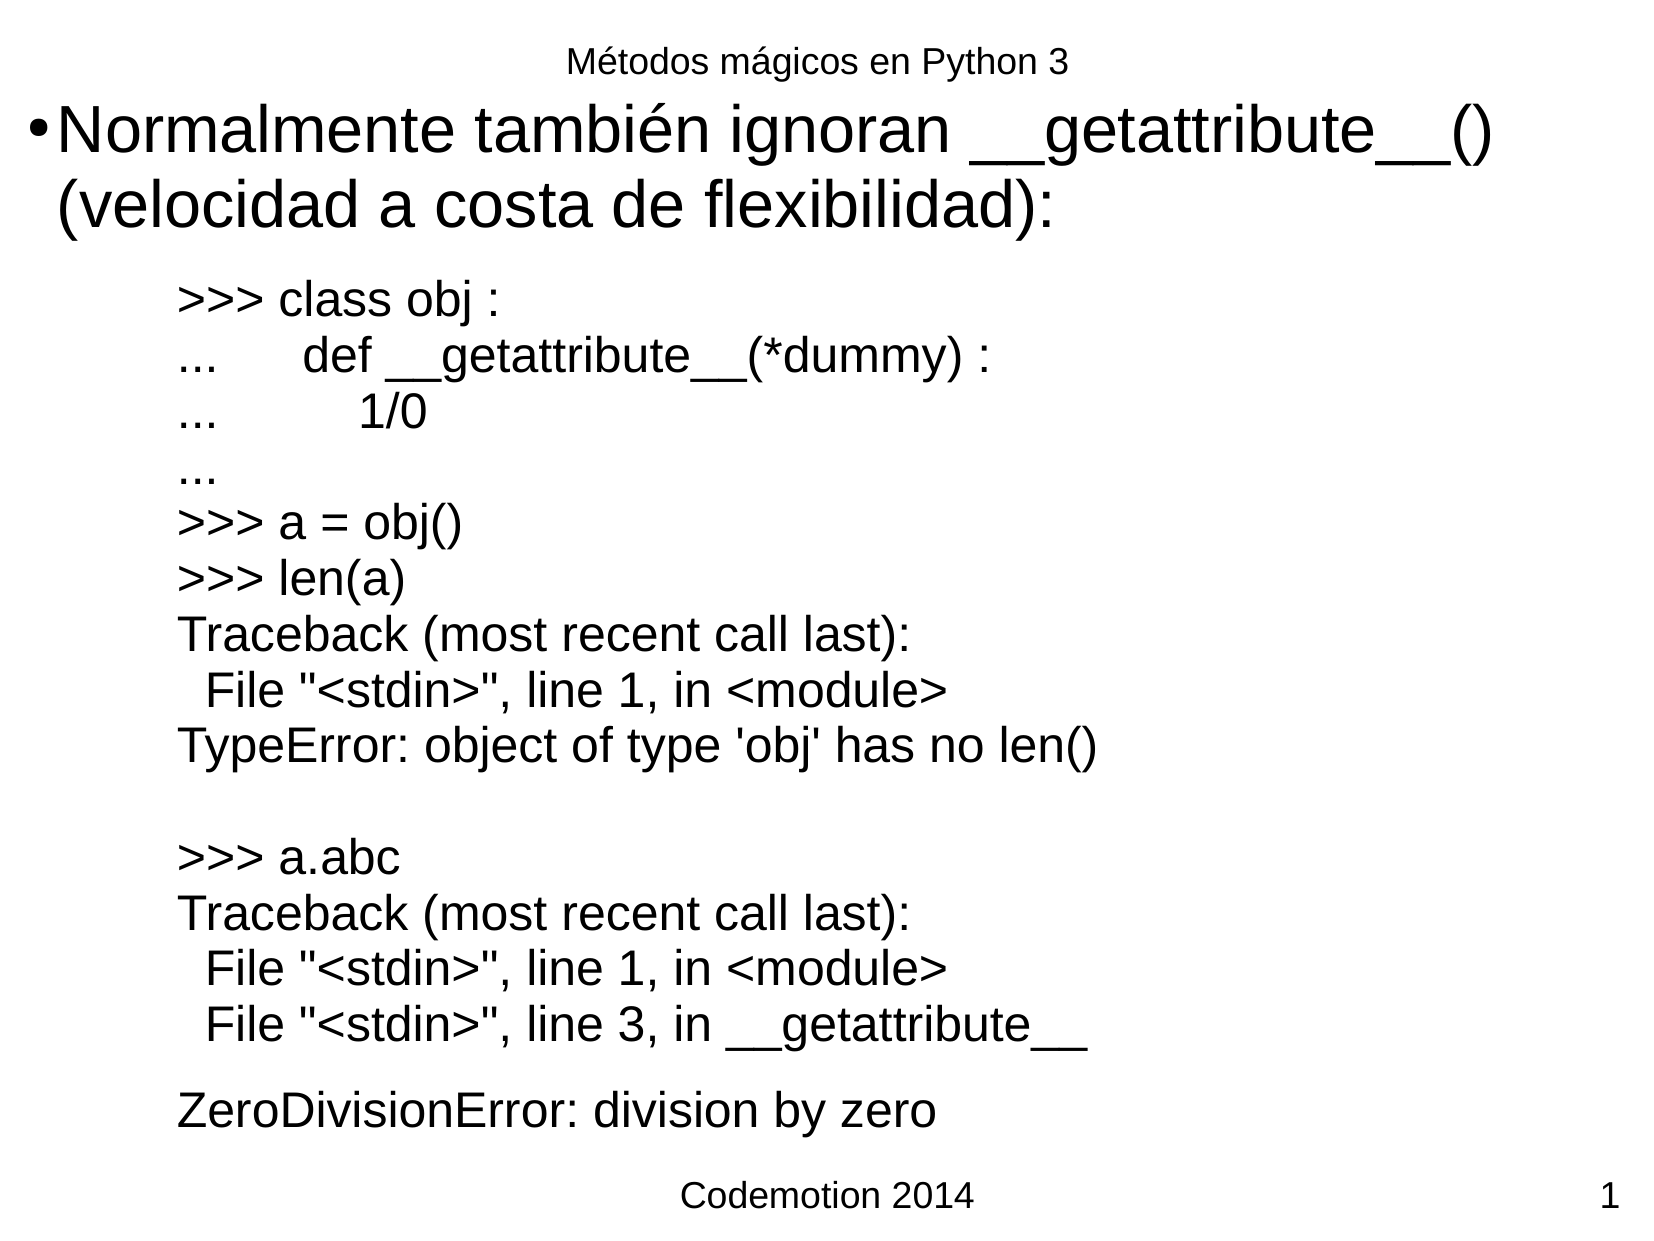

# Normalmente también ignoran __getattribute__() (velocidad a costa de flexibilidad):
		>>> class obj :
		... def __getattribute__(*dummy) :
		... 1/0
		...
		>>> a = obj()
		>>> len(a)
		Traceback (most recent call last):
		 File "<stdin>", line 1, in <module>
		TypeError: object of type 'obj' has no len()
		>>> a.abc
		Traceback (most recent call last):
		 File "<stdin>", line 1, in <module>
		 File "<stdin>", line 3, in __getattribute__
		ZeroDivisionError: division by zero
Métodos mágicos en Python 3
Codemotion 2014
1